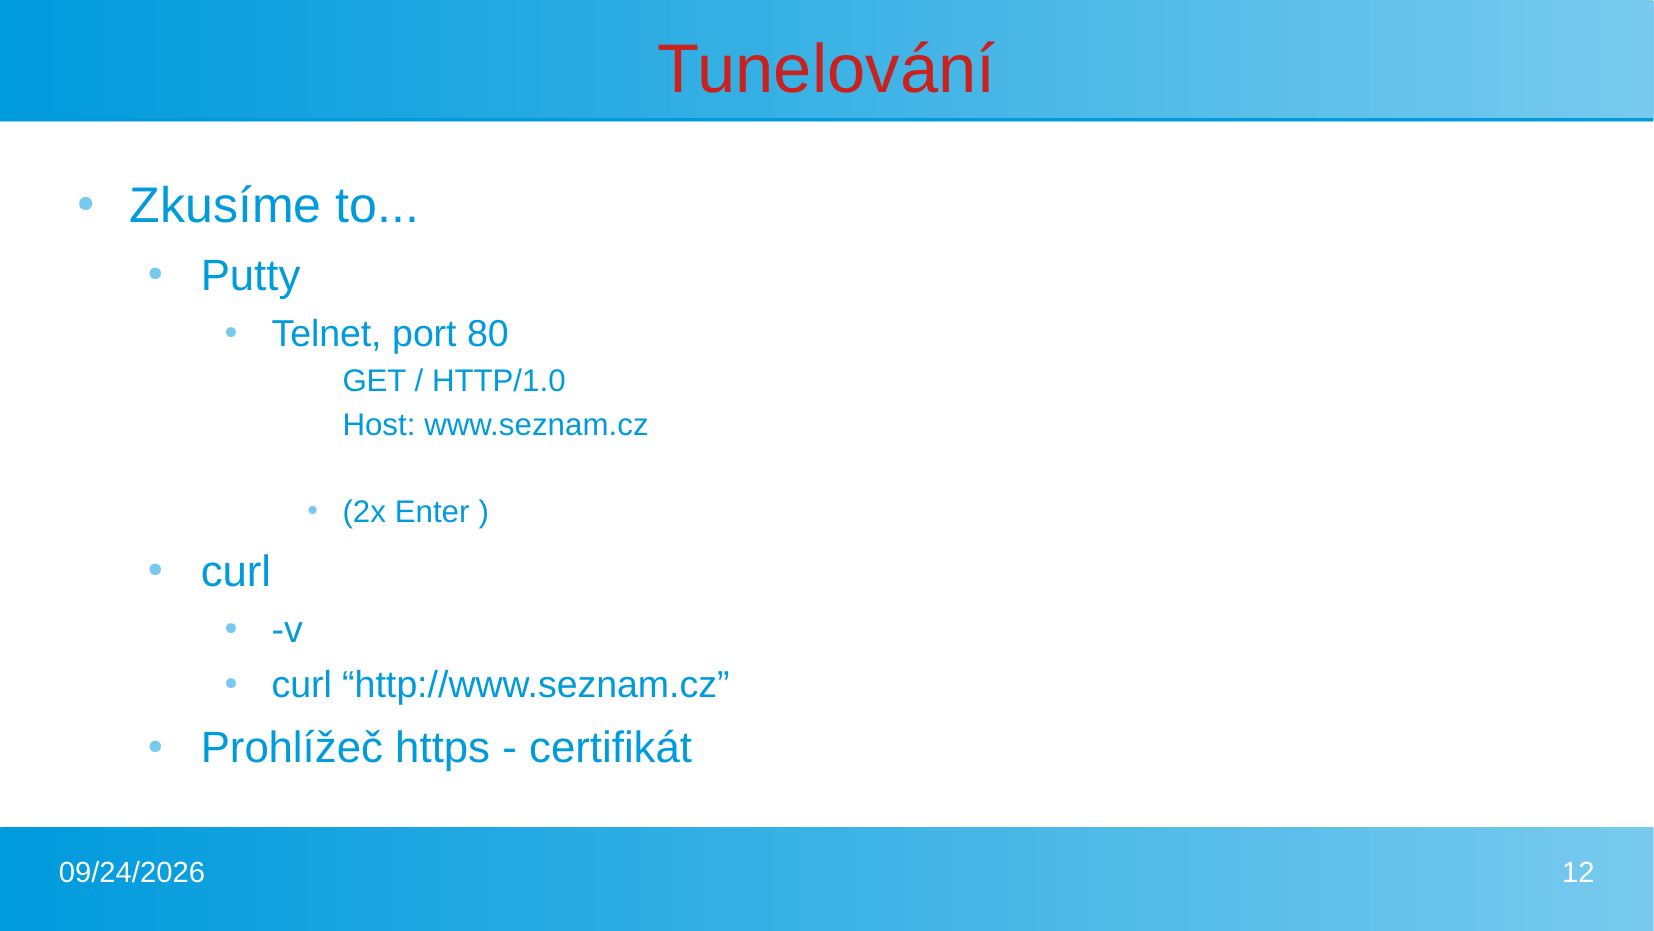

# Tunelování
Zkusíme to...
Putty
Telnet, port 80
GET / HTTP/1.0
Host: www.seznam.cz
(2x Enter )
curl
-v
curl “http://www.seznam.cz”
Prohlížeč https - certifikát
12